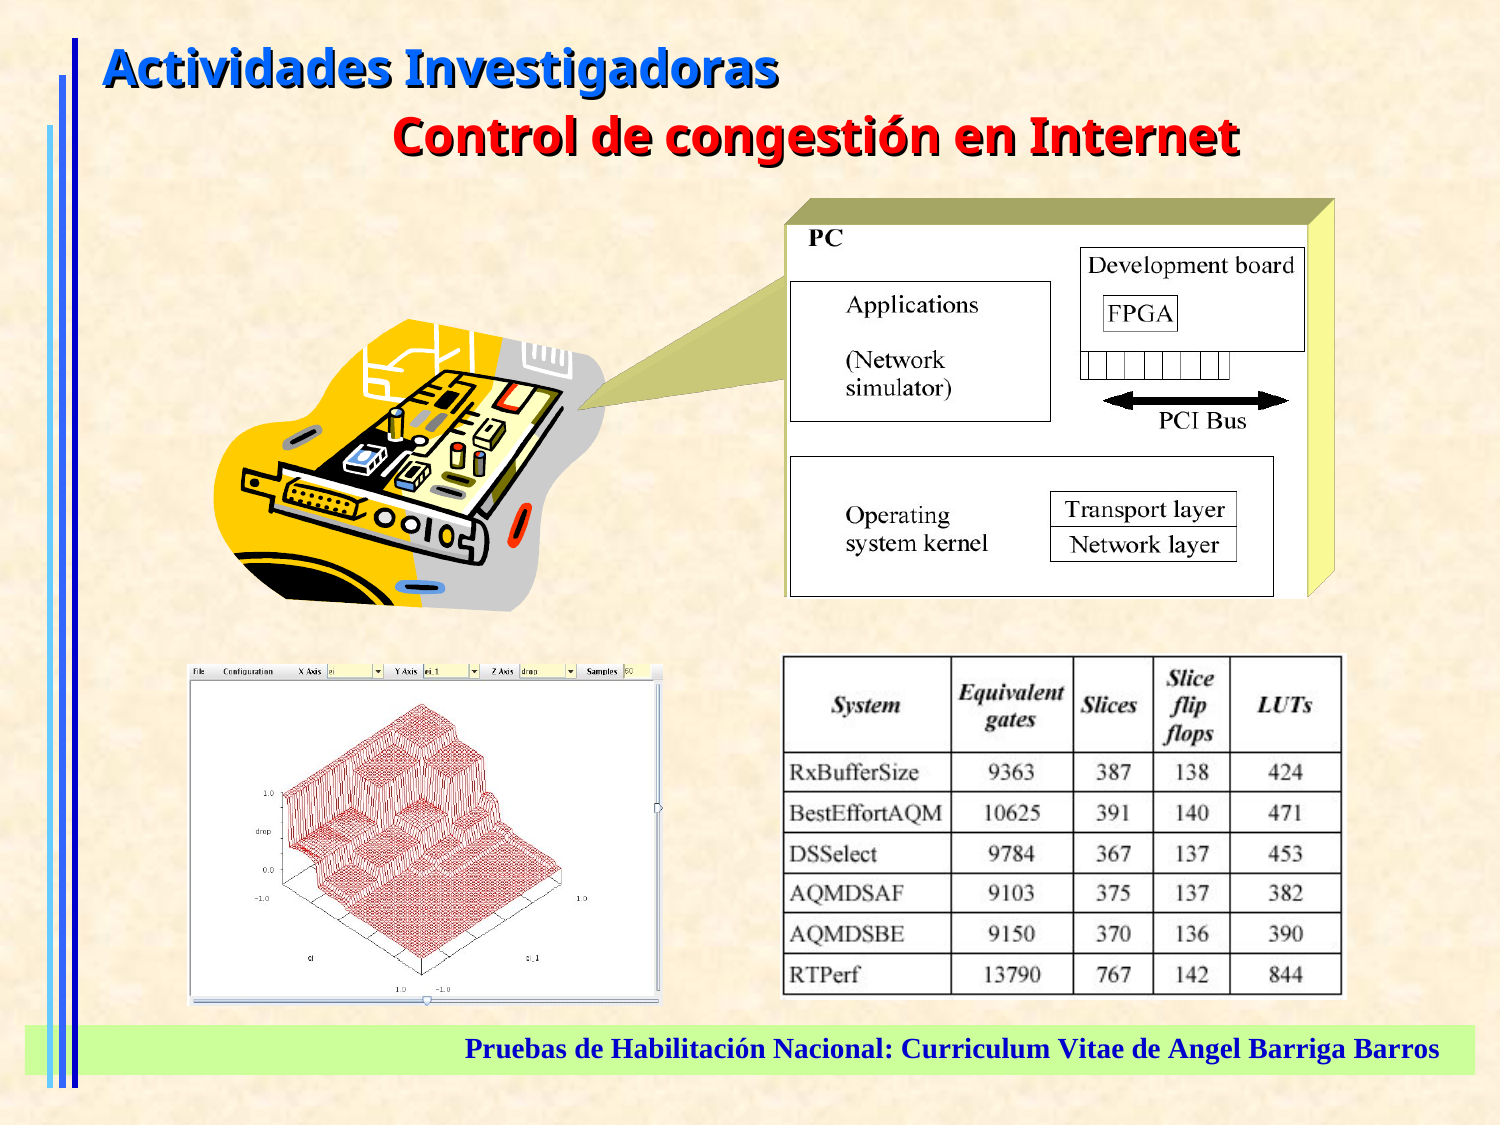

Actividades Investigadoras
Control de congestión en Internet